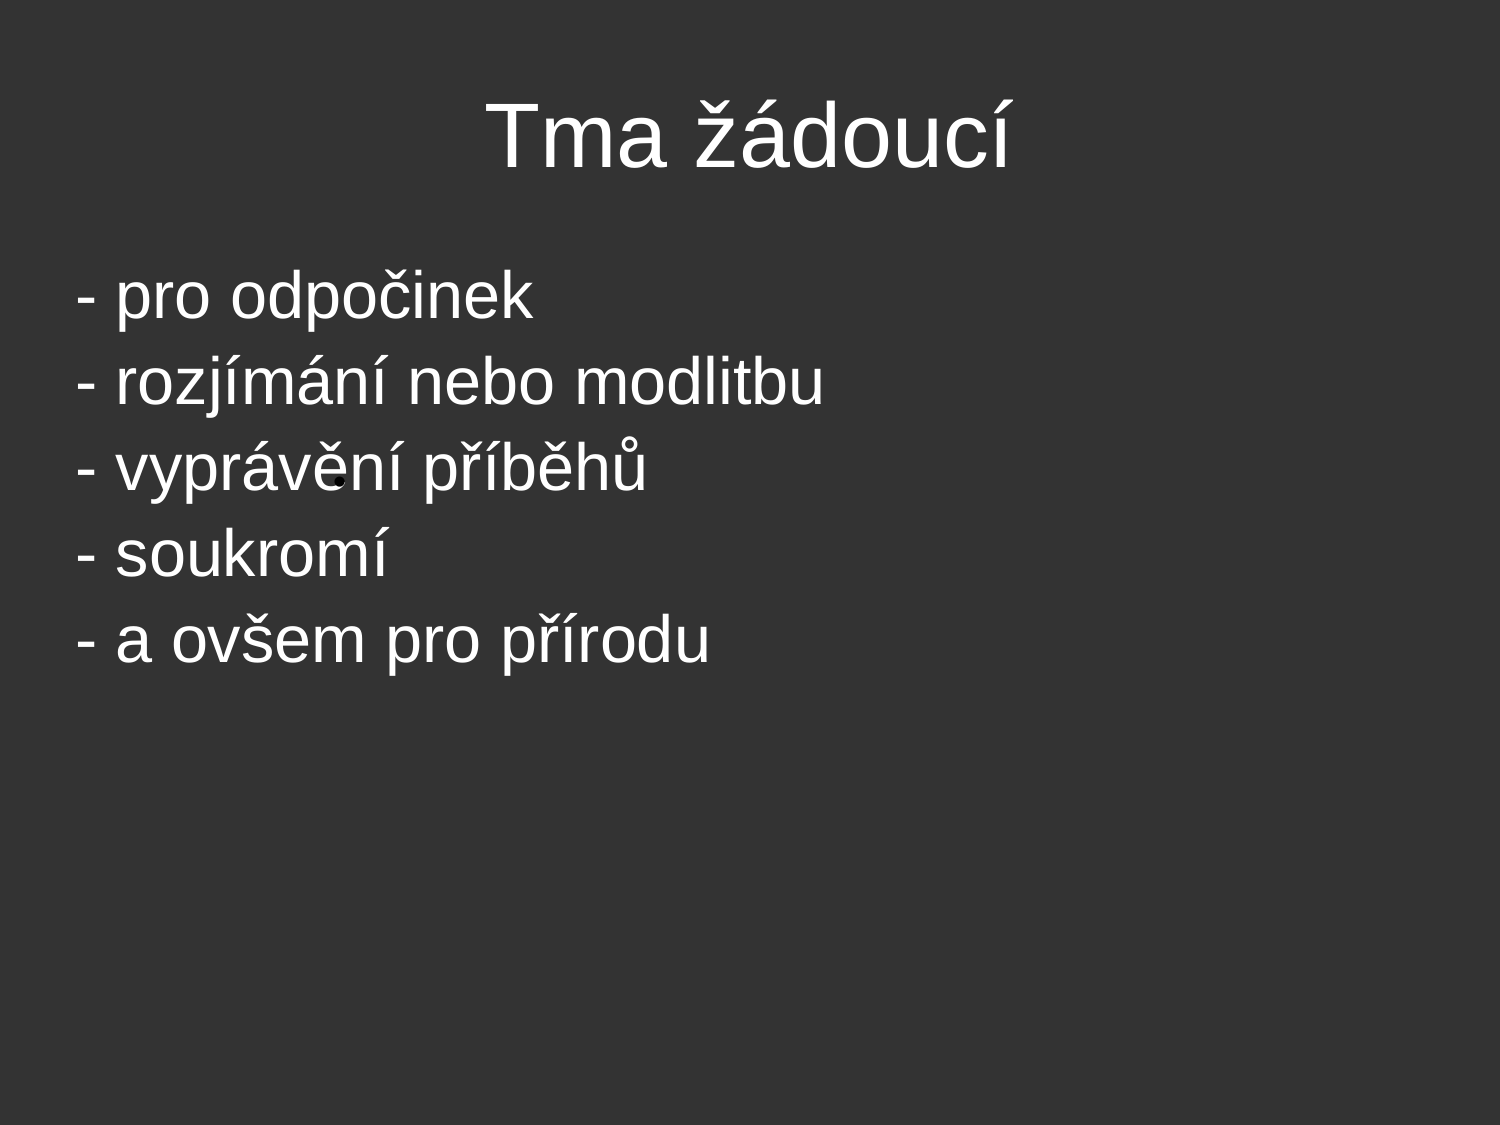

# Tma žádoucí
- pro odpočinek
- rozjímání nebo modlitbu
- vyprávění příběhů
- soukromí
- a ovšem pro přírodu
•